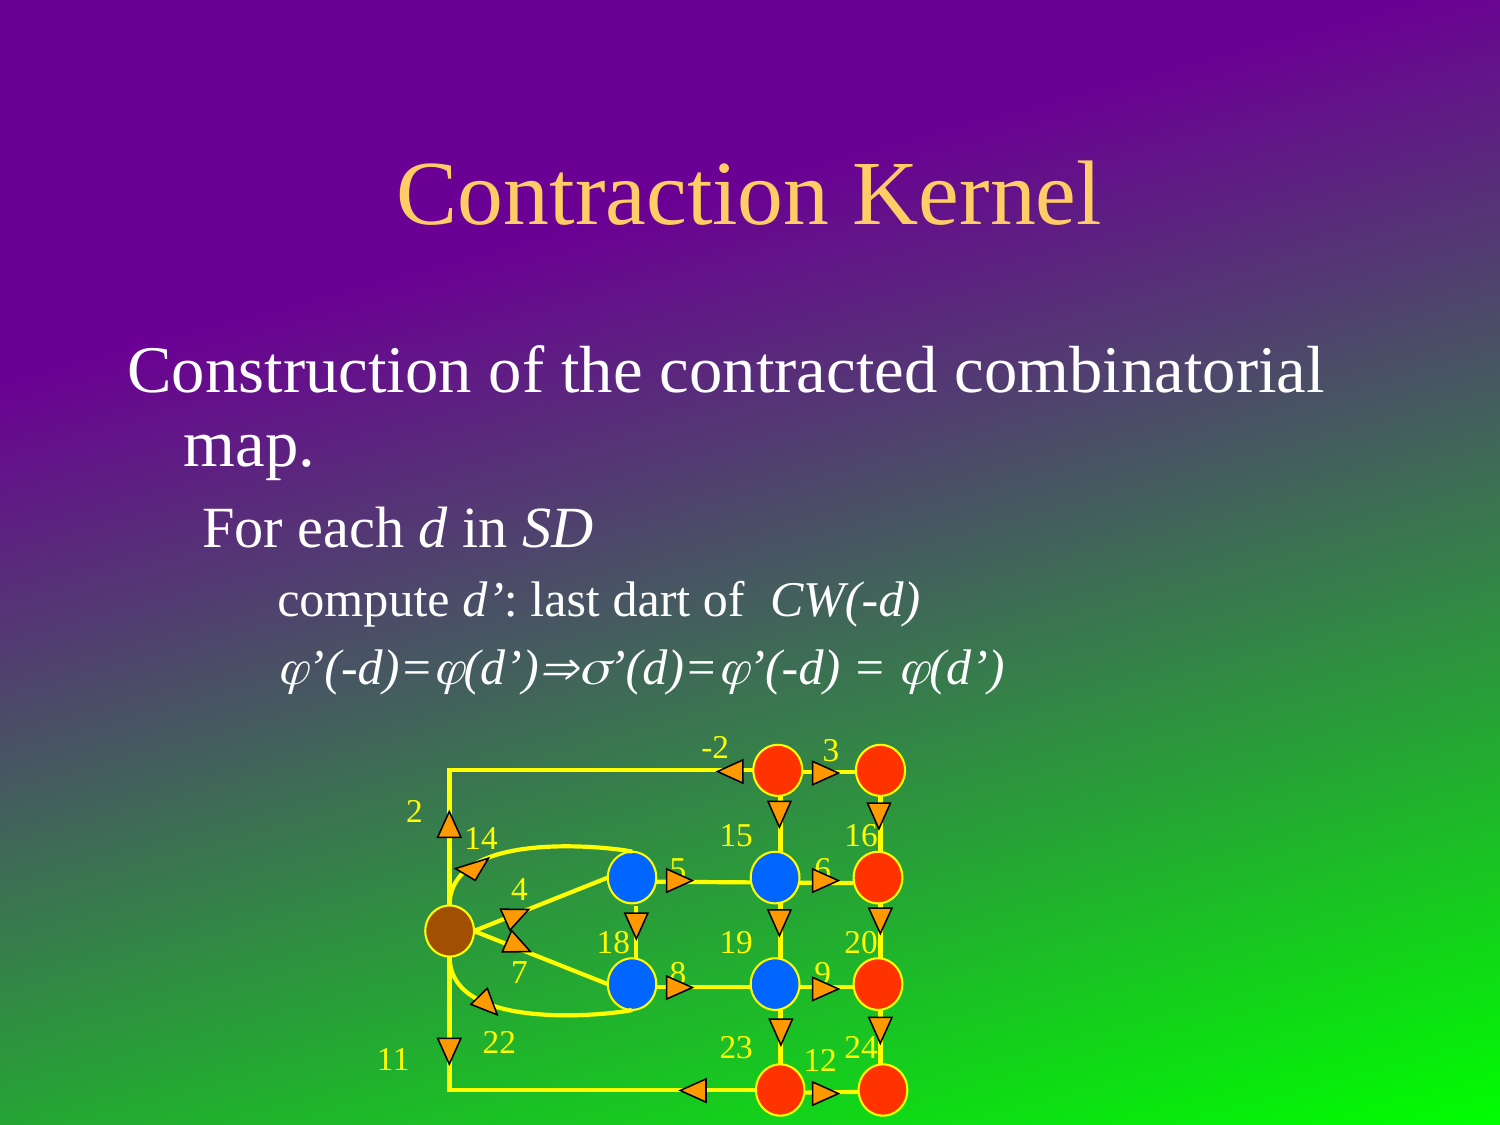

# Contraction Kernel
Construction of the contracted combinatorial map.
For each d in SD
compute d’: last dart of CW(-d)
’(-d)=(d’)’(d)=’(-d) = (d’)
-2
3
2
15
16
14
5
6
4
19
20
18
7
8
9
22
23
24
11
12